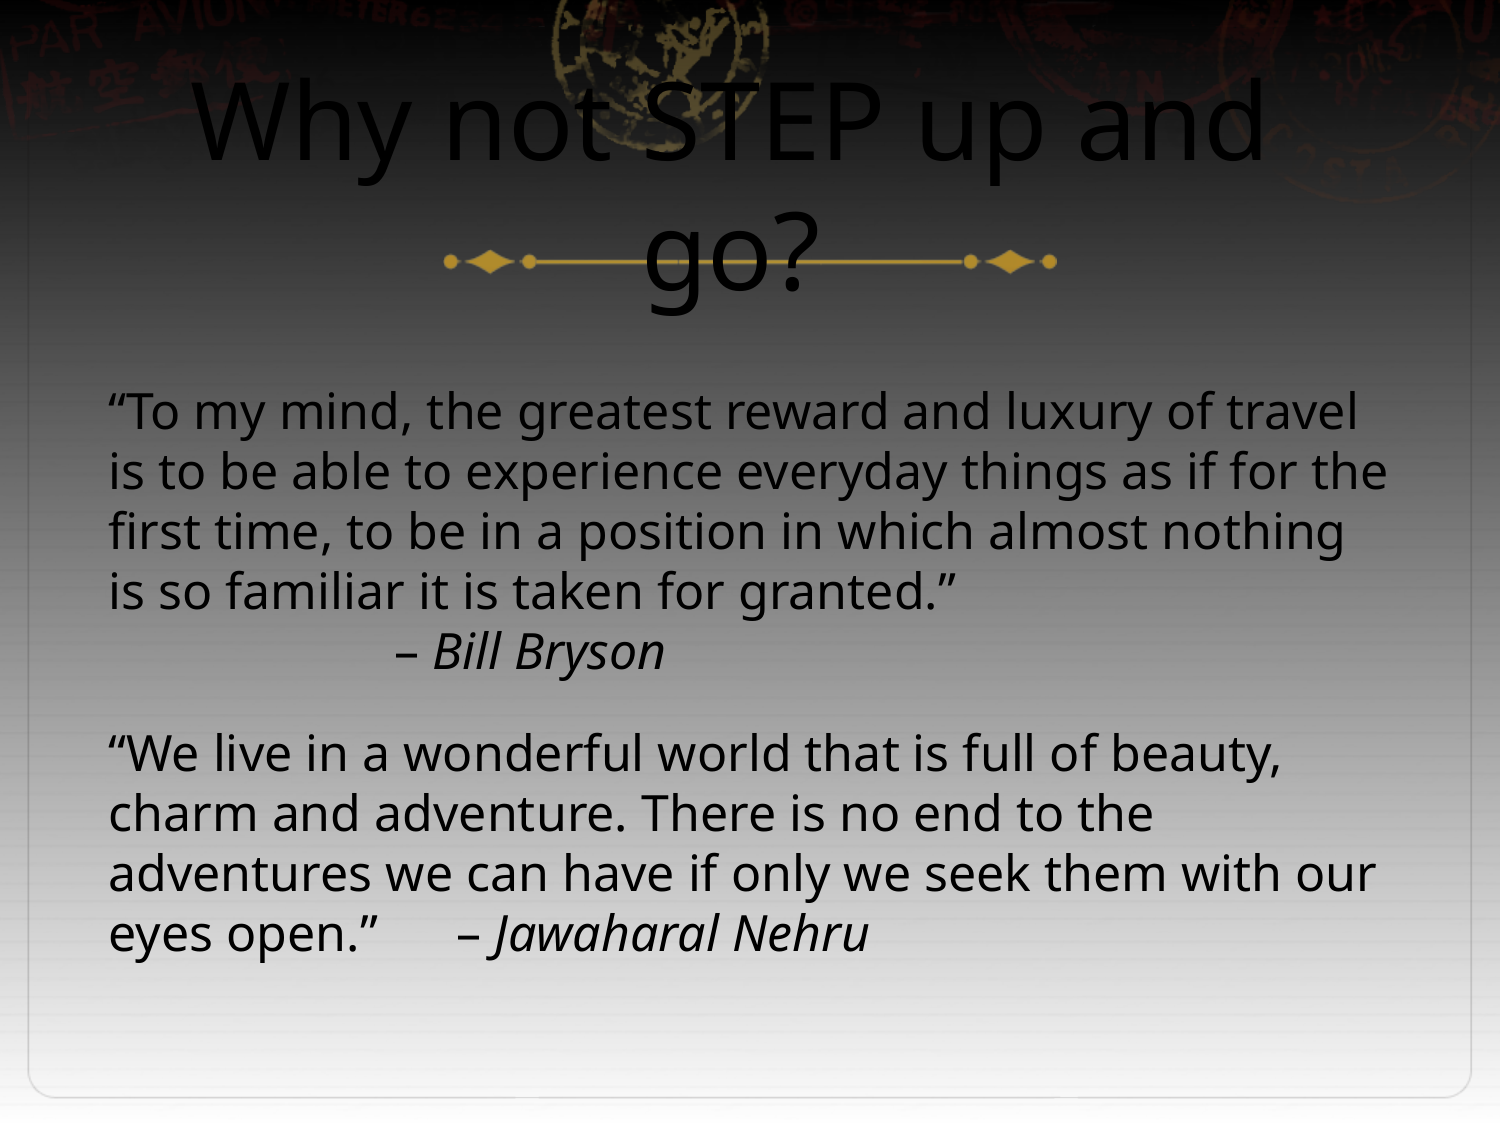

# Why not STEP up and go?
“To my mind, the greatest reward and luxury of travel is to be able to experience everyday things as if for the first time, to be in a position in which almost nothing is so familiar it is taken for granted.” – Bill Bryson
“We live in a wonderful world that is full of beauty, charm and adventure. There is no end to the adventures we can have if only we seek them with our eyes open.” – Jawaharal Nehru